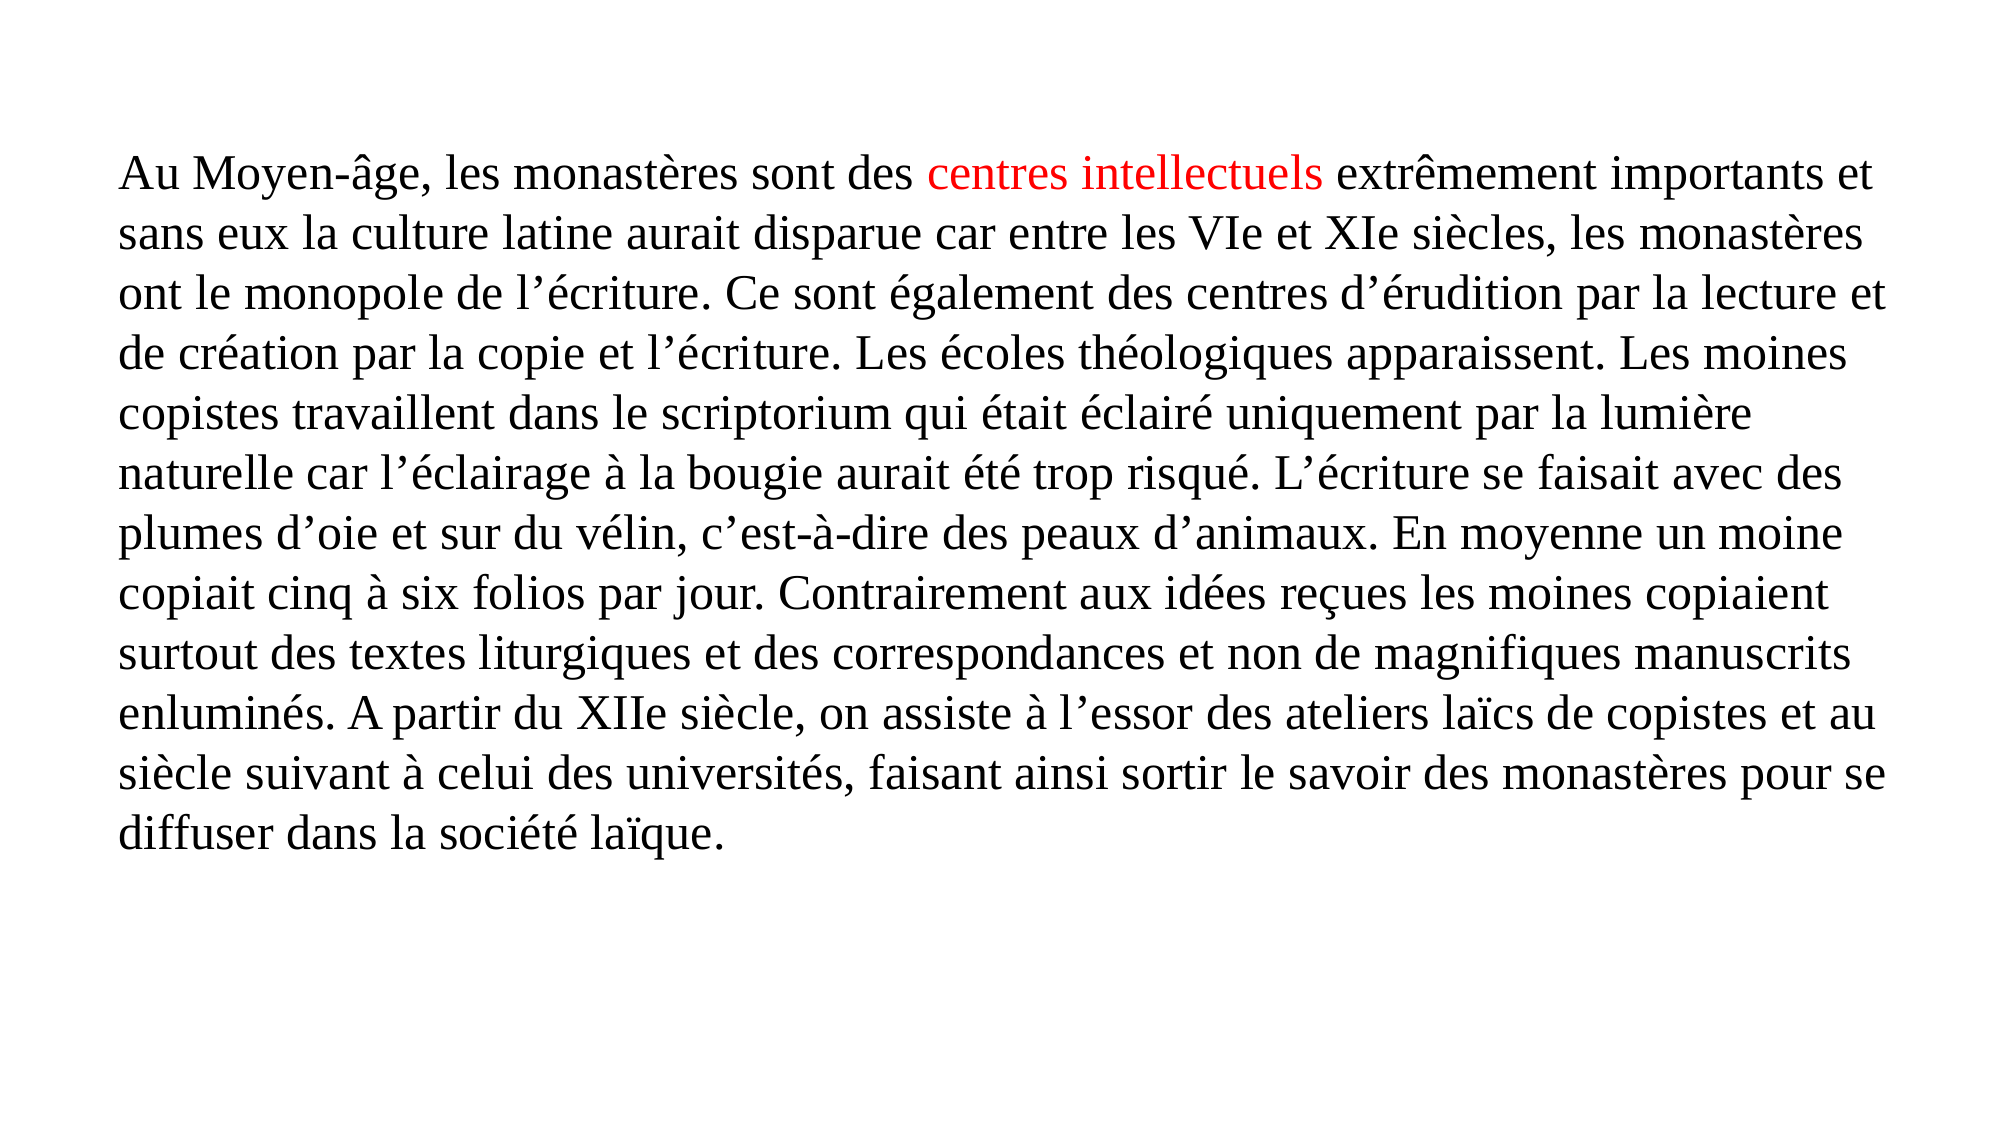

Au Moyen-âge, les monastères sont des centres intellectuels extrêmement importants et sans eux la culture latine aurait disparue car entre les VIe et XIe siècles, les monastères ont le monopole de l’écriture. Ce sont également des centres d’érudition par la lecture et de création par la copie et l’écriture. Les écoles théologiques apparaissent. Les moines copistes travaillent dans le scriptorium qui était éclairé uniquement par la lumière naturelle car l’éclairage à la bougie aurait été trop risqué. L’écriture se faisait avec des plumes d’oie et sur du vélin, c’est-à-dire des peaux d’animaux. En moyenne un moine copiait cinq à six folios par jour. Contrairement aux idées reçues les moines copiaient surtout des textes liturgiques et des correspondances et non de magnifiques manuscrits enluminés. A partir du XIIe siècle, on assiste à l’essor des ateliers laïcs de copistes et au siècle suivant à celui des universités, faisant ainsi sortir le savoir des monastères pour se diffuser dans la société laïque.